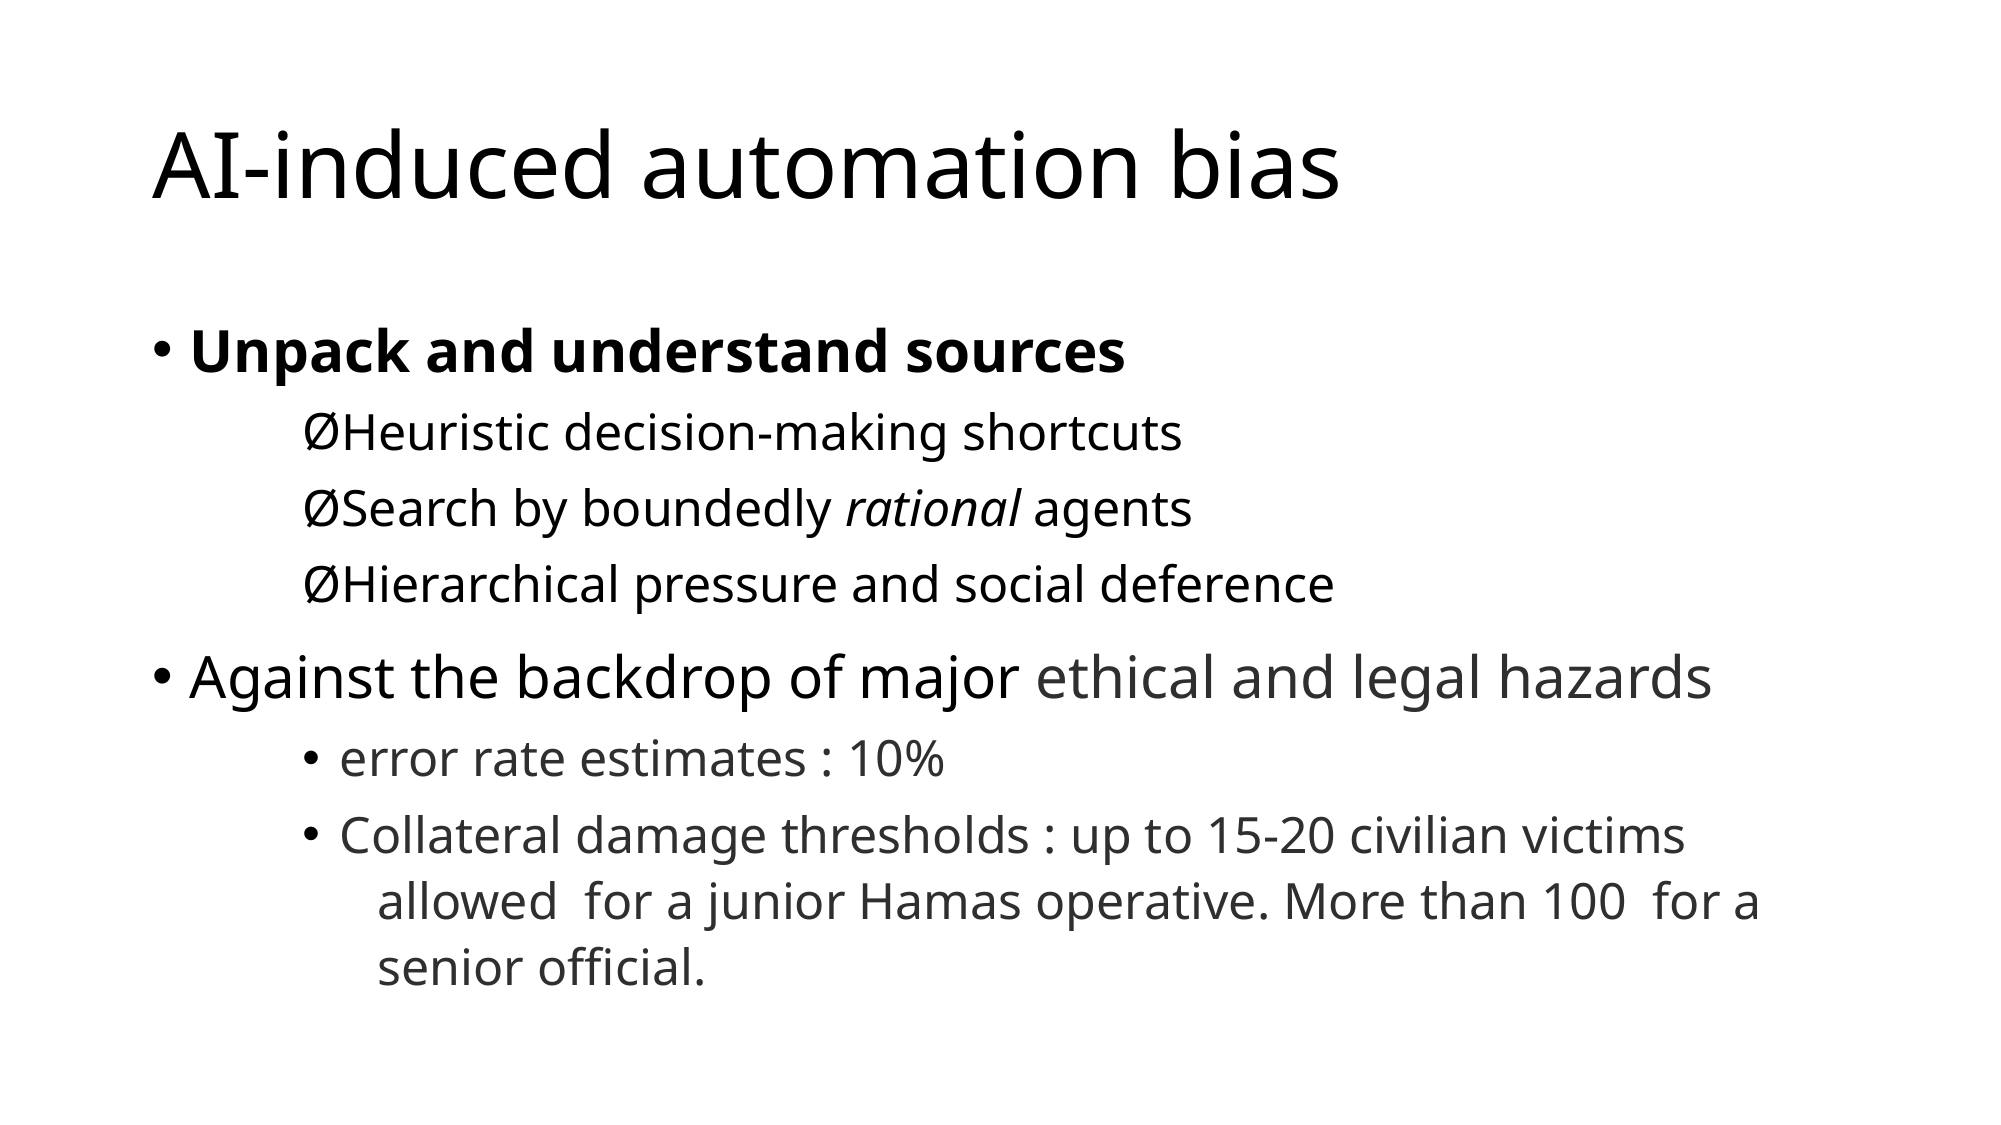

# AI-induced automation bias
Unpack and understand sources
Heuristic decision-making shortcuts
Search by boundedly rational agents
Hierarchical pressure and social deference
Against the backdrop of major ethical and legal hazards
error rate estimates : 10%
Collateral damage thresholds : up to 15-20 civilian victims allowed for a junior Hamas operative. More than 100 for a senior official.